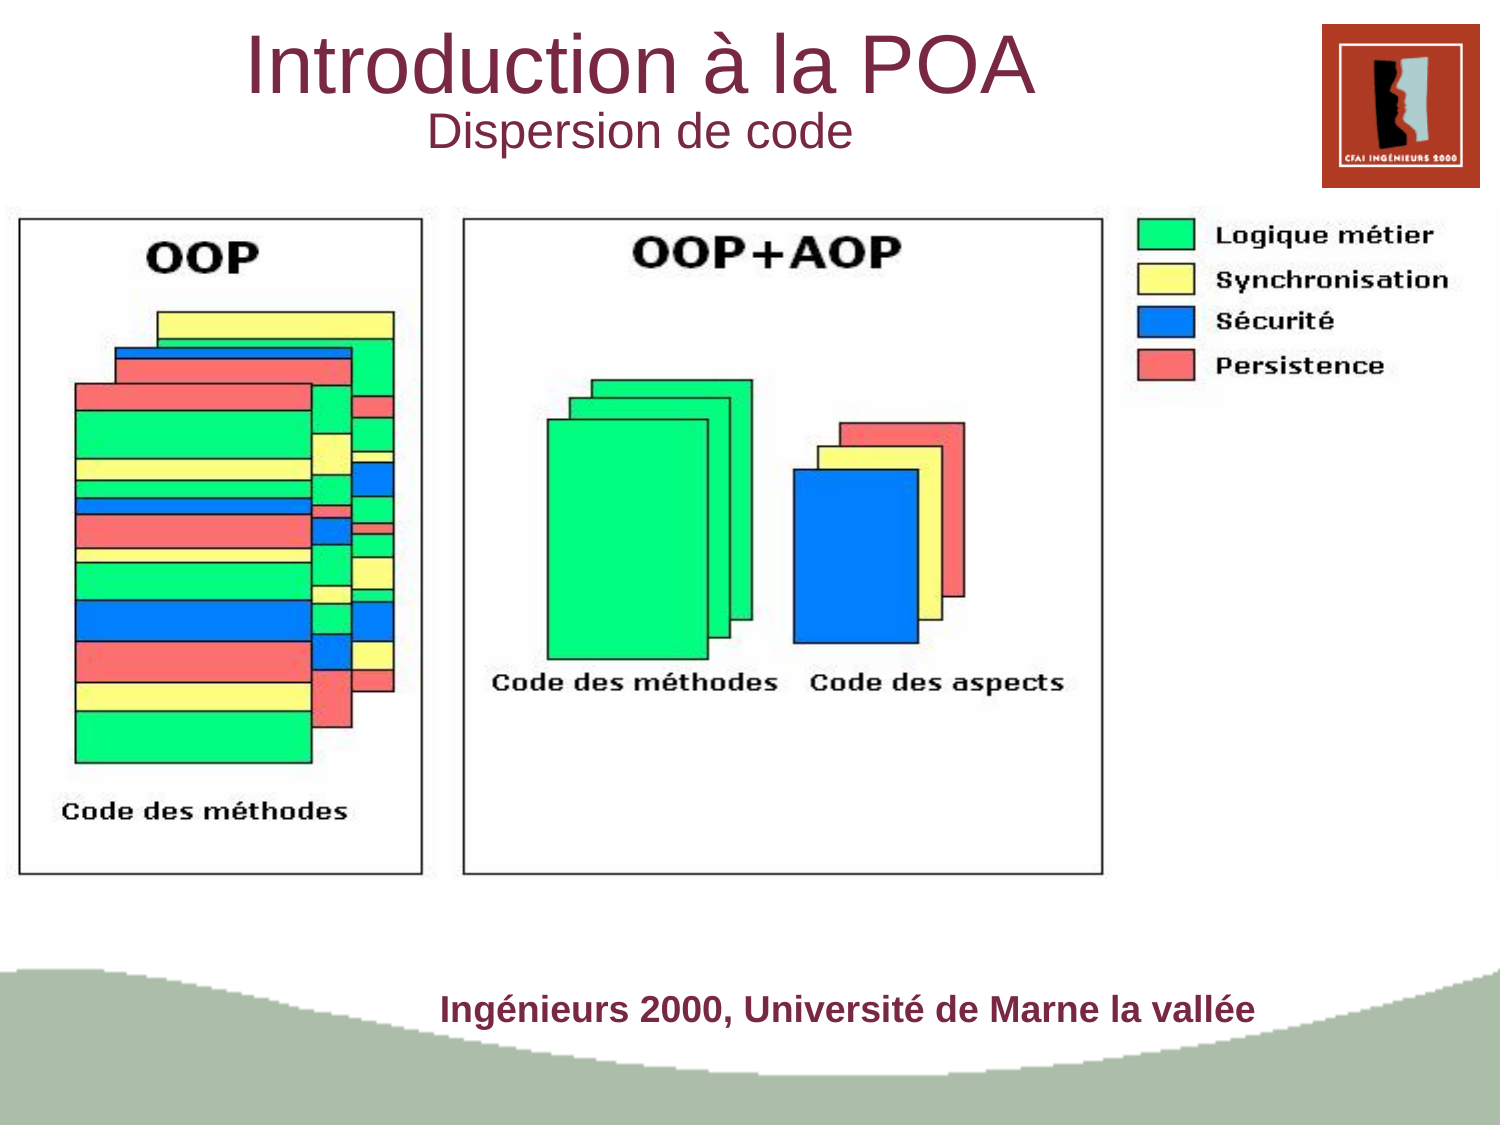

# Introduction à la POA Dispersion de code